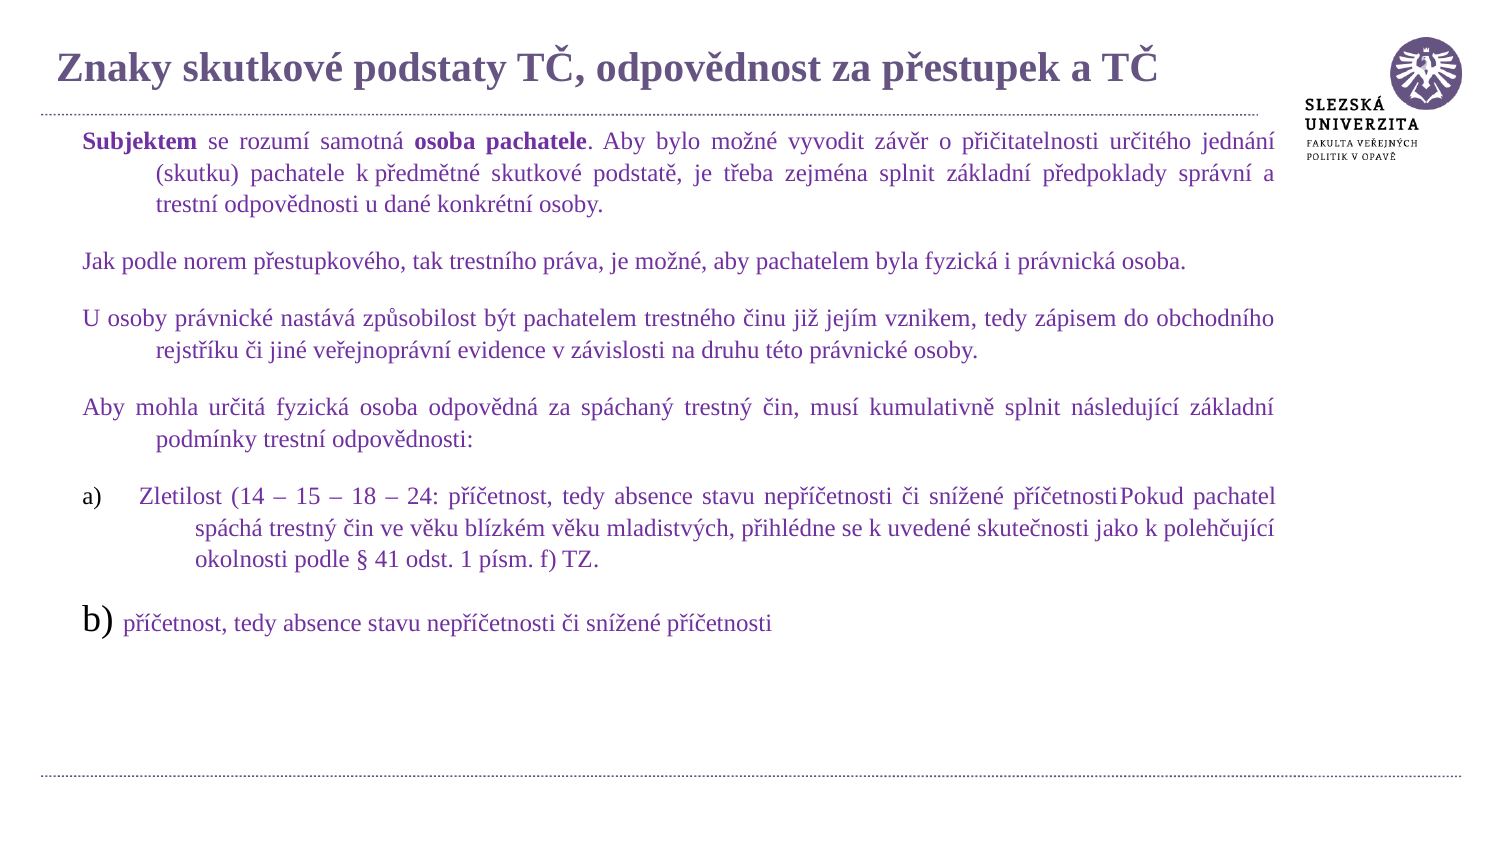

# Znaky skutkové podstaty TČ, odpovědnost za přestupek a TČ
Subjektem se rozumí samotná osoba pachatele. Aby bylo možné vyvodit závěr o přičitatelnosti určitého jednání (skutku) pachatele k předmětné skutkové podstatě, je třeba zejména splnit základní předpoklady správní a trestní odpovědnosti u dané konkrétní osoby.
Jak podle norem přestupkového, tak trestního práva, je možné, aby pachatelem byla fyzická i právnická osoba.
U osoby právnické nastává způsobilost být pachatelem trestného činu již jejím vznikem, tedy zápisem do obchodního rejstříku či jiné veřejnoprávní evidence v závislosti na druhu této právnické osoby.
Aby mohla určitá fyzická osoba odpovědná za spáchaný trestný čin, musí kumulativně splnit následující základní podmínky trestní odpovědnosti:
Zletilost (14 – 15 – 18 – 24: příčetnost, tedy absence stavu nepříčetnosti či snížené příčetnostiPokud pachatel spáchá trestný čin ve věku blízkém věku mladistvých, přihlédne se k uvedené skutečnosti jako k polehčující okolnosti podle § 41 odst. 1 písm. f) TZ.
b) příčetnost, tedy absence stavu nepříčetnosti či snížené příčetnosti